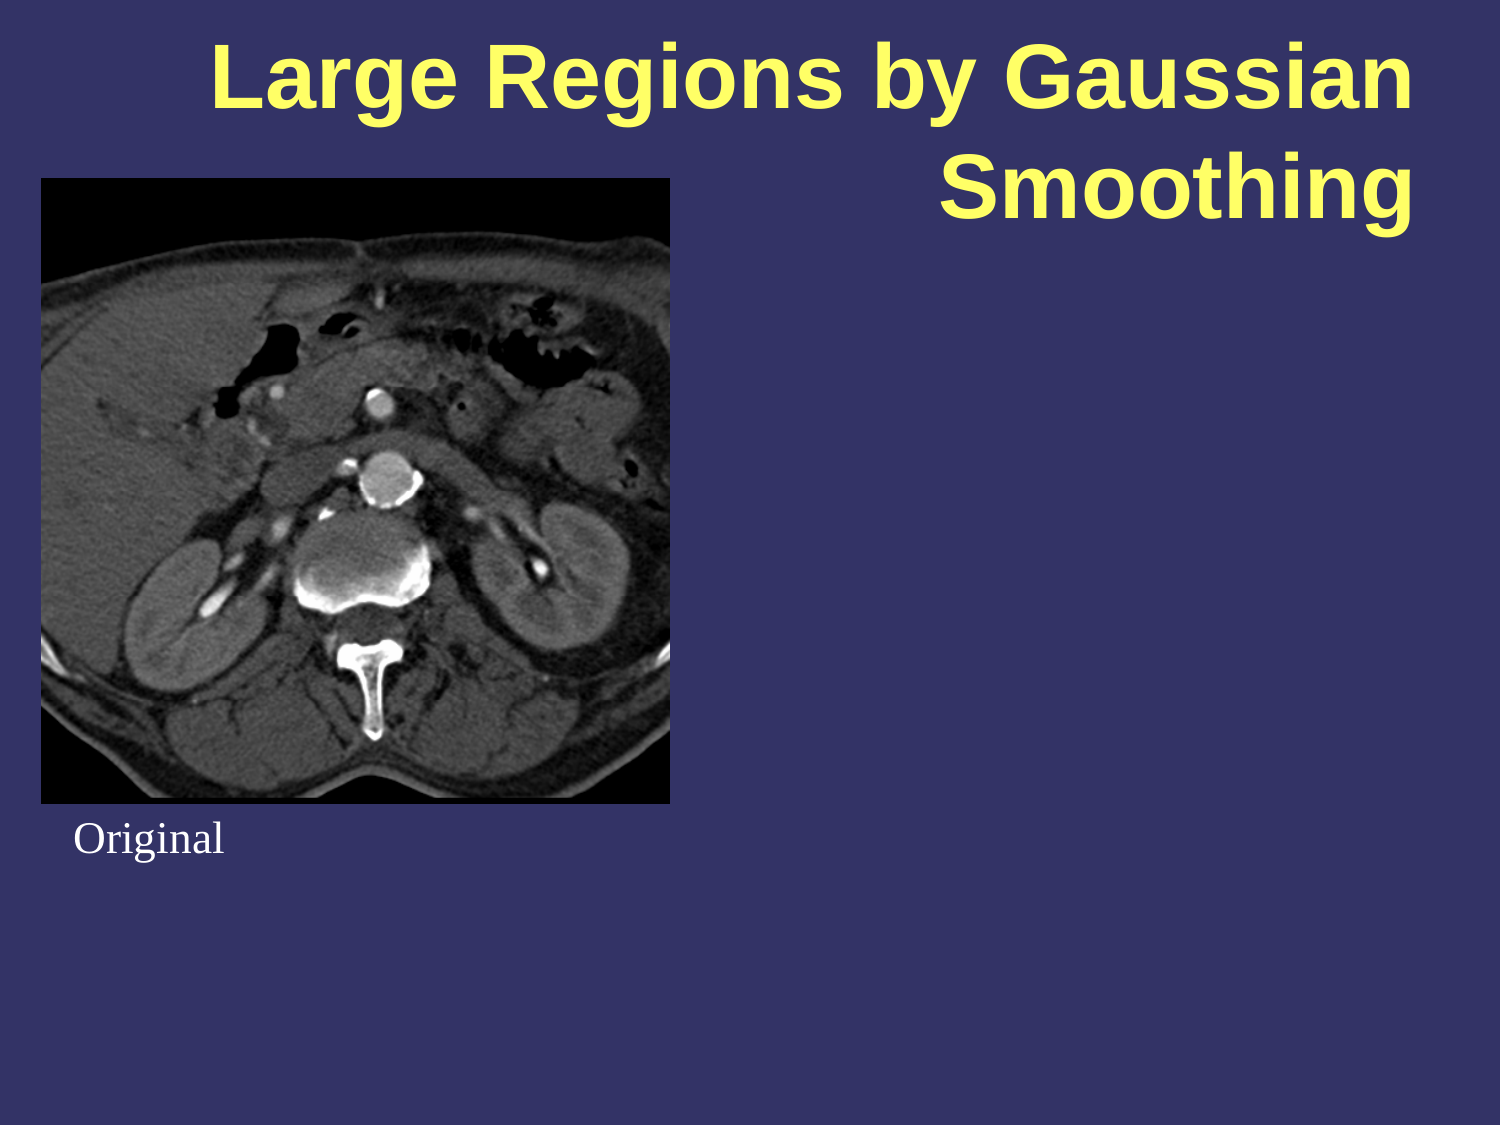

# Large Regions by Gaussian Smoothing
Original